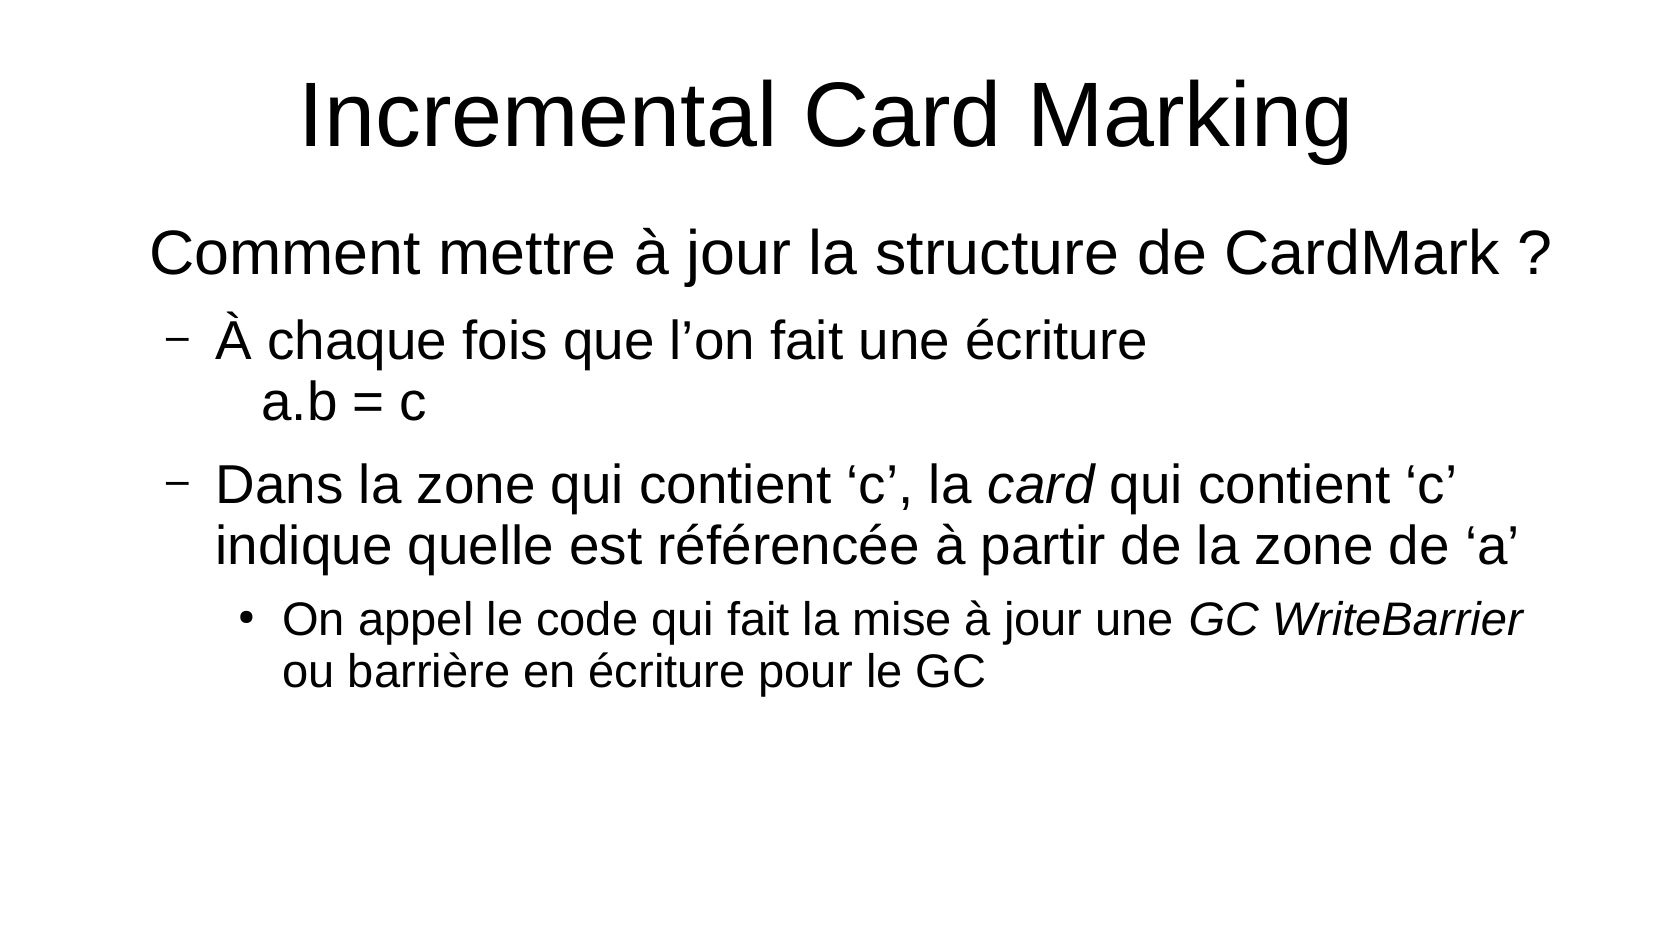

# Incremental Card Marking
Comment mettre à jour la structure de CardMark ?
À chaque fois que l’on fait une écriture
 a.b = c
Dans la zone qui contient ‘c’, la card qui contient ‘c’ indique quelle est référencée à partir de la zone de ‘a’
On appel le code qui fait la mise à jour une GC WriteBarrier ou barrière en écriture pour le GC